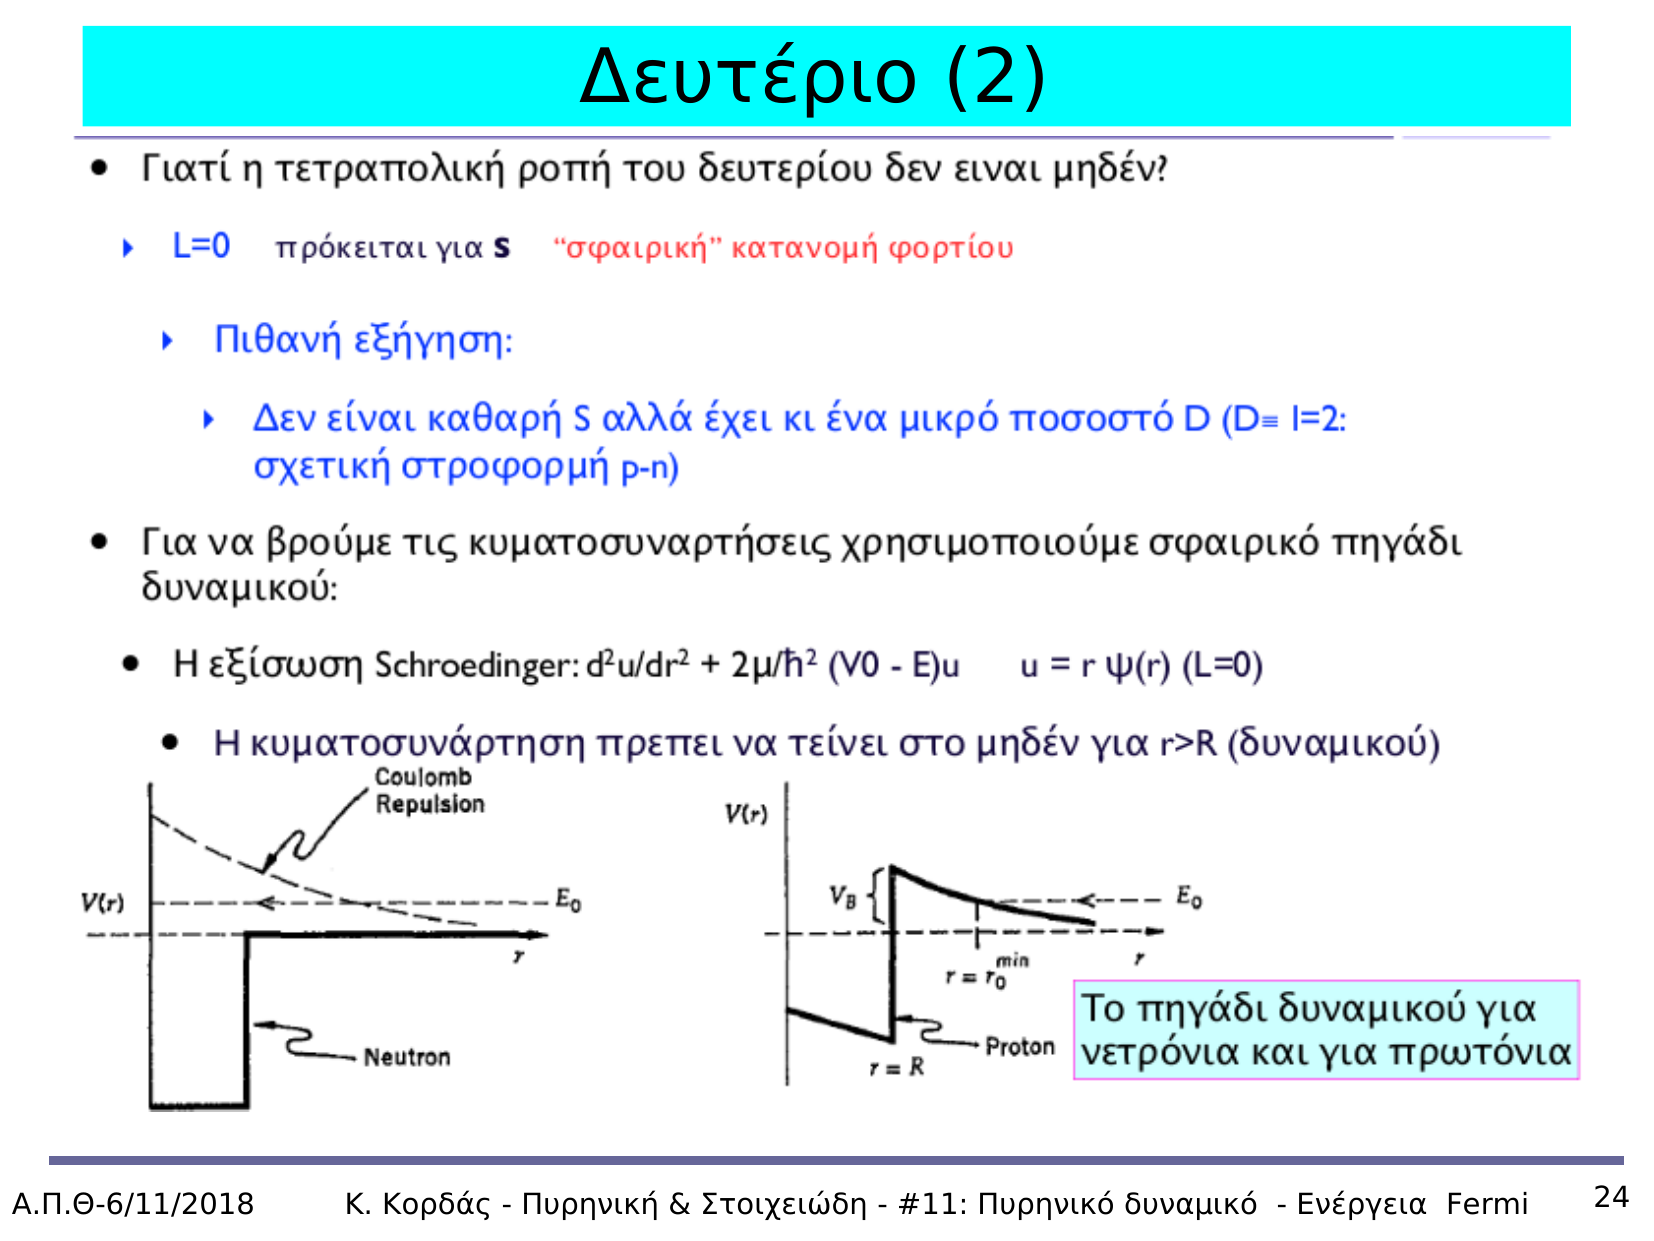

# Δευτέριο (2)
24
Α.Π.Θ-6/11/2018
Κ. Κορδάς - Πυρηνική & Στοιχειώδη - #11: Πυρηνικό δυναμικό - Ενέργεια Fermi